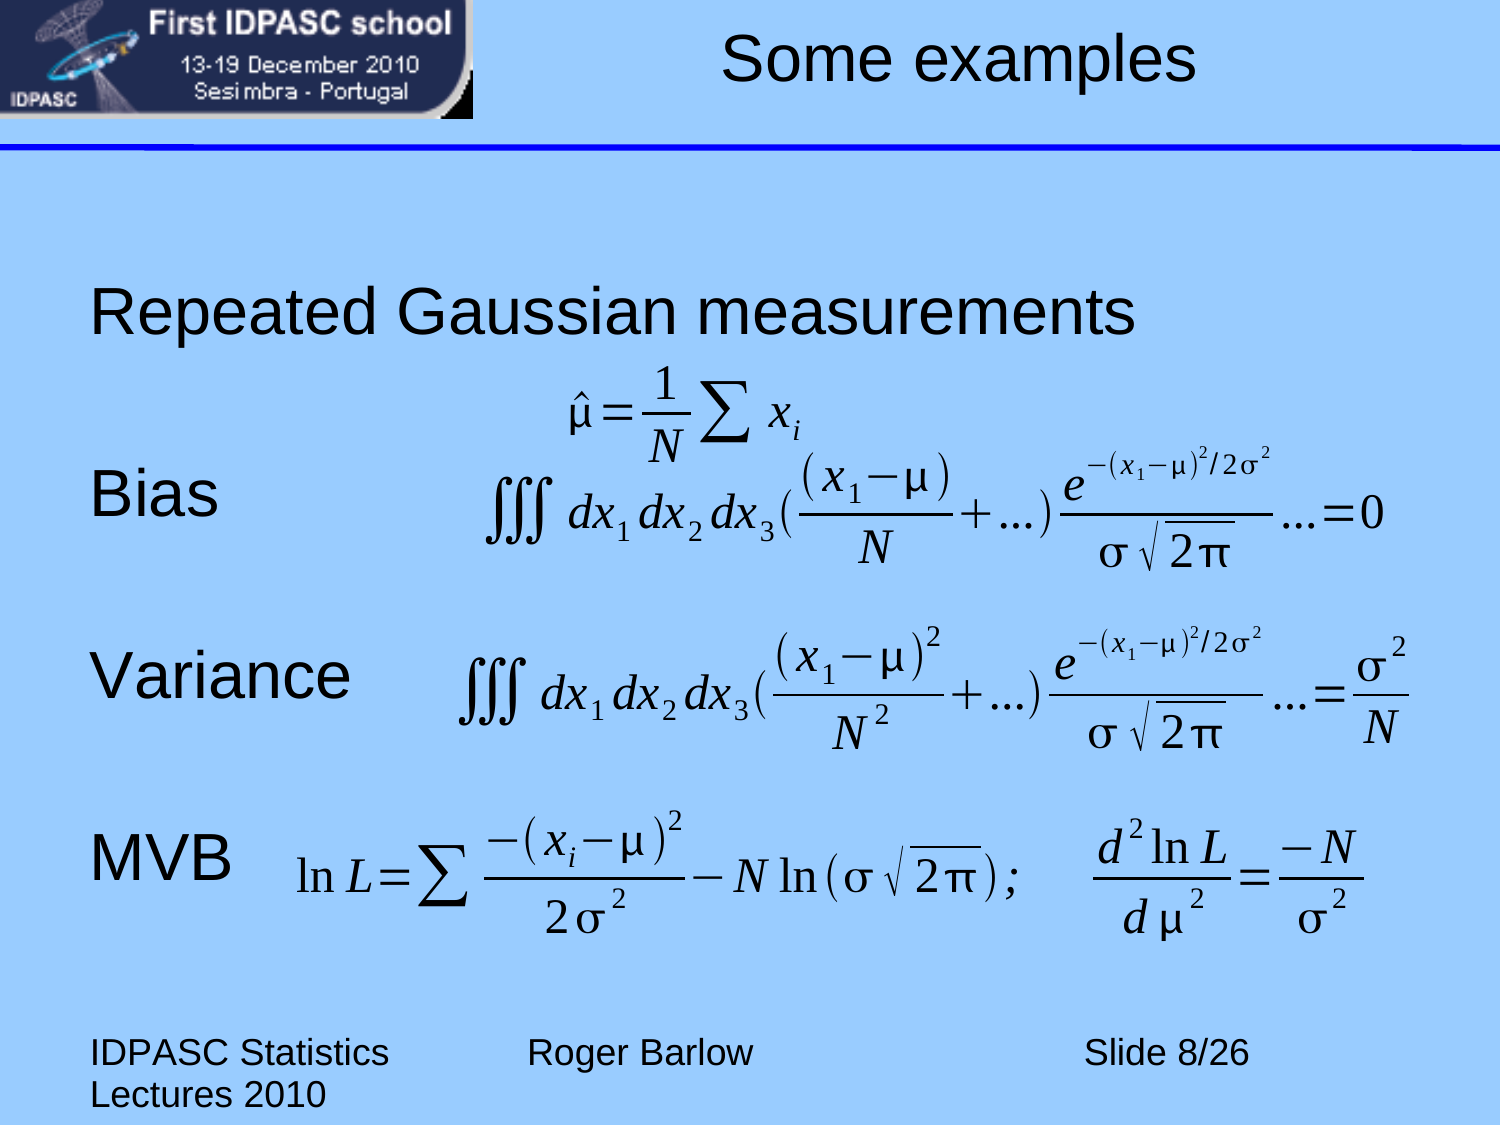

# Some examples
Repeated Gaussian measurements
Bias
Variance
MVB
8